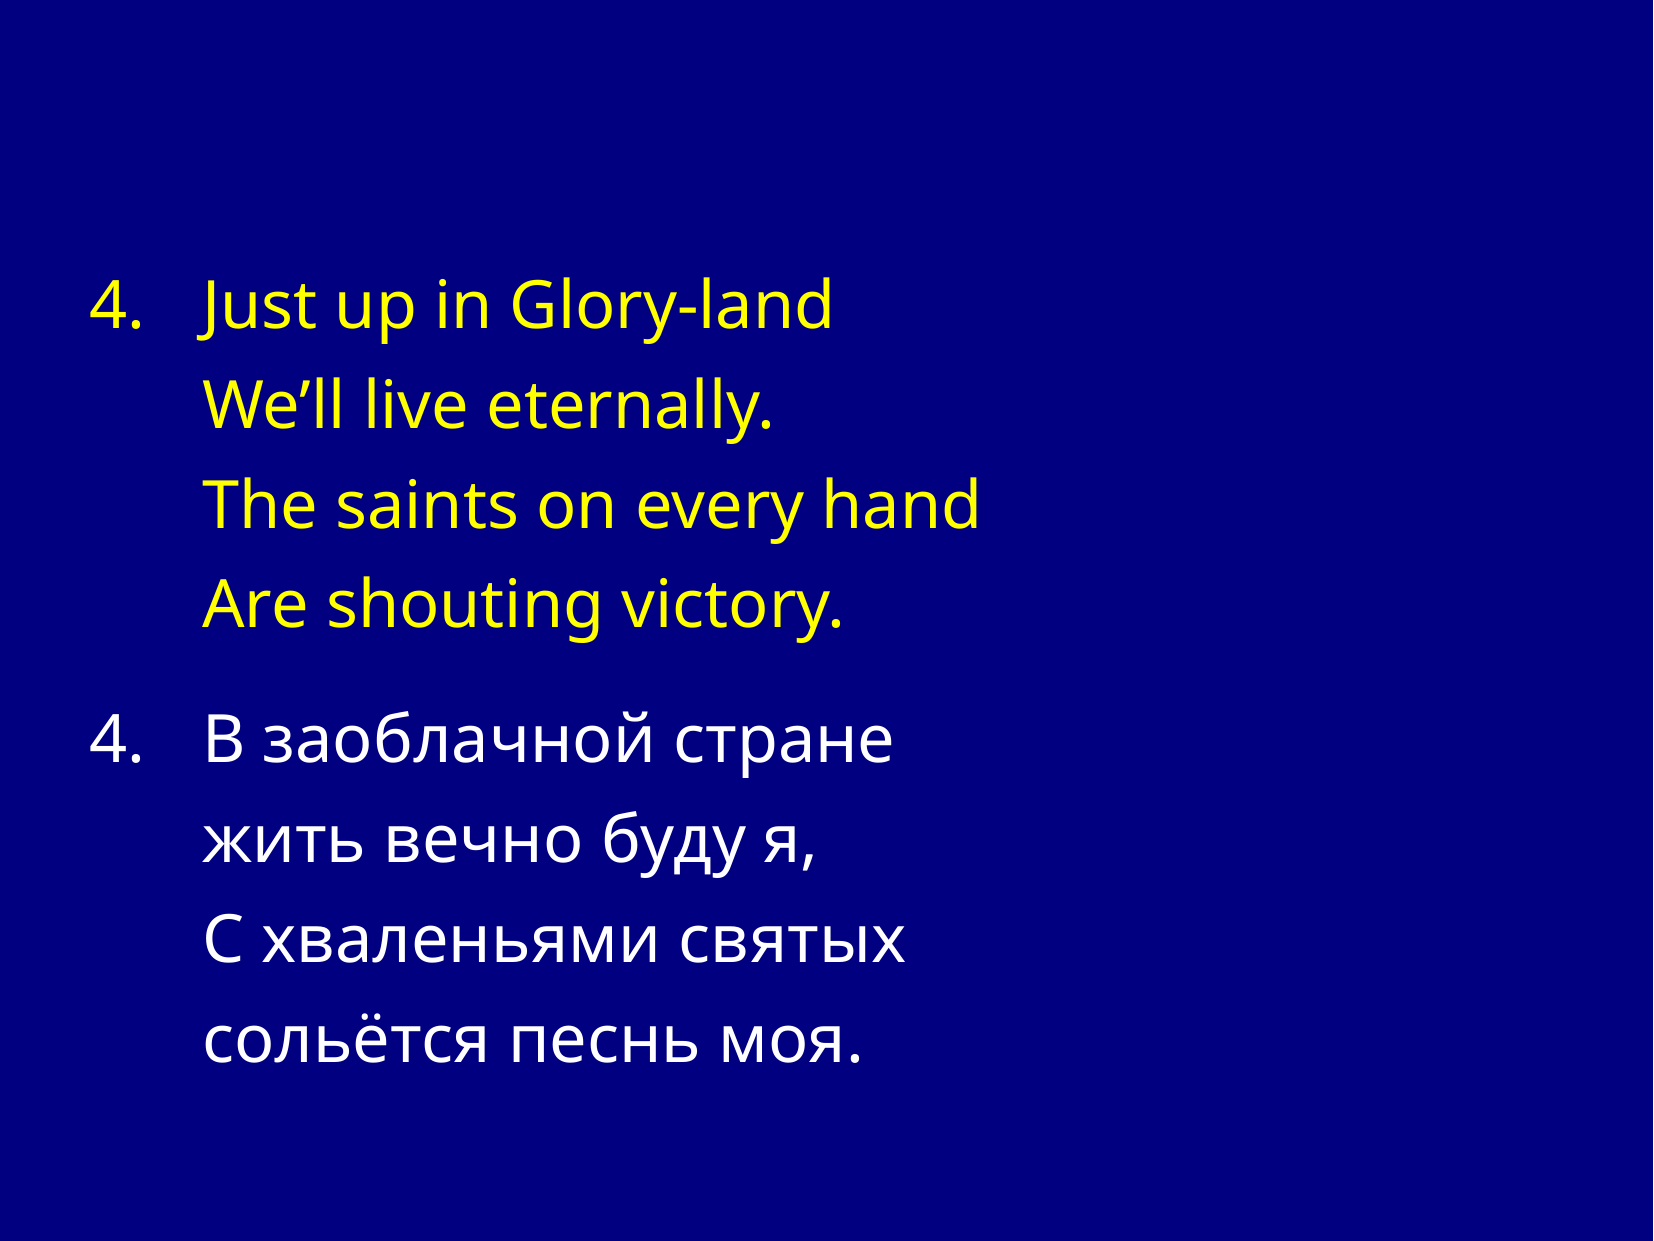

4.	Just up in Glory-land
	We’ll live eternally.
	The saints on every hand
	Are shouting victory.
4.	В заоблачной стране
	жить вечно буду я,
	С хваленьями святых
	сольётся песнь моя.